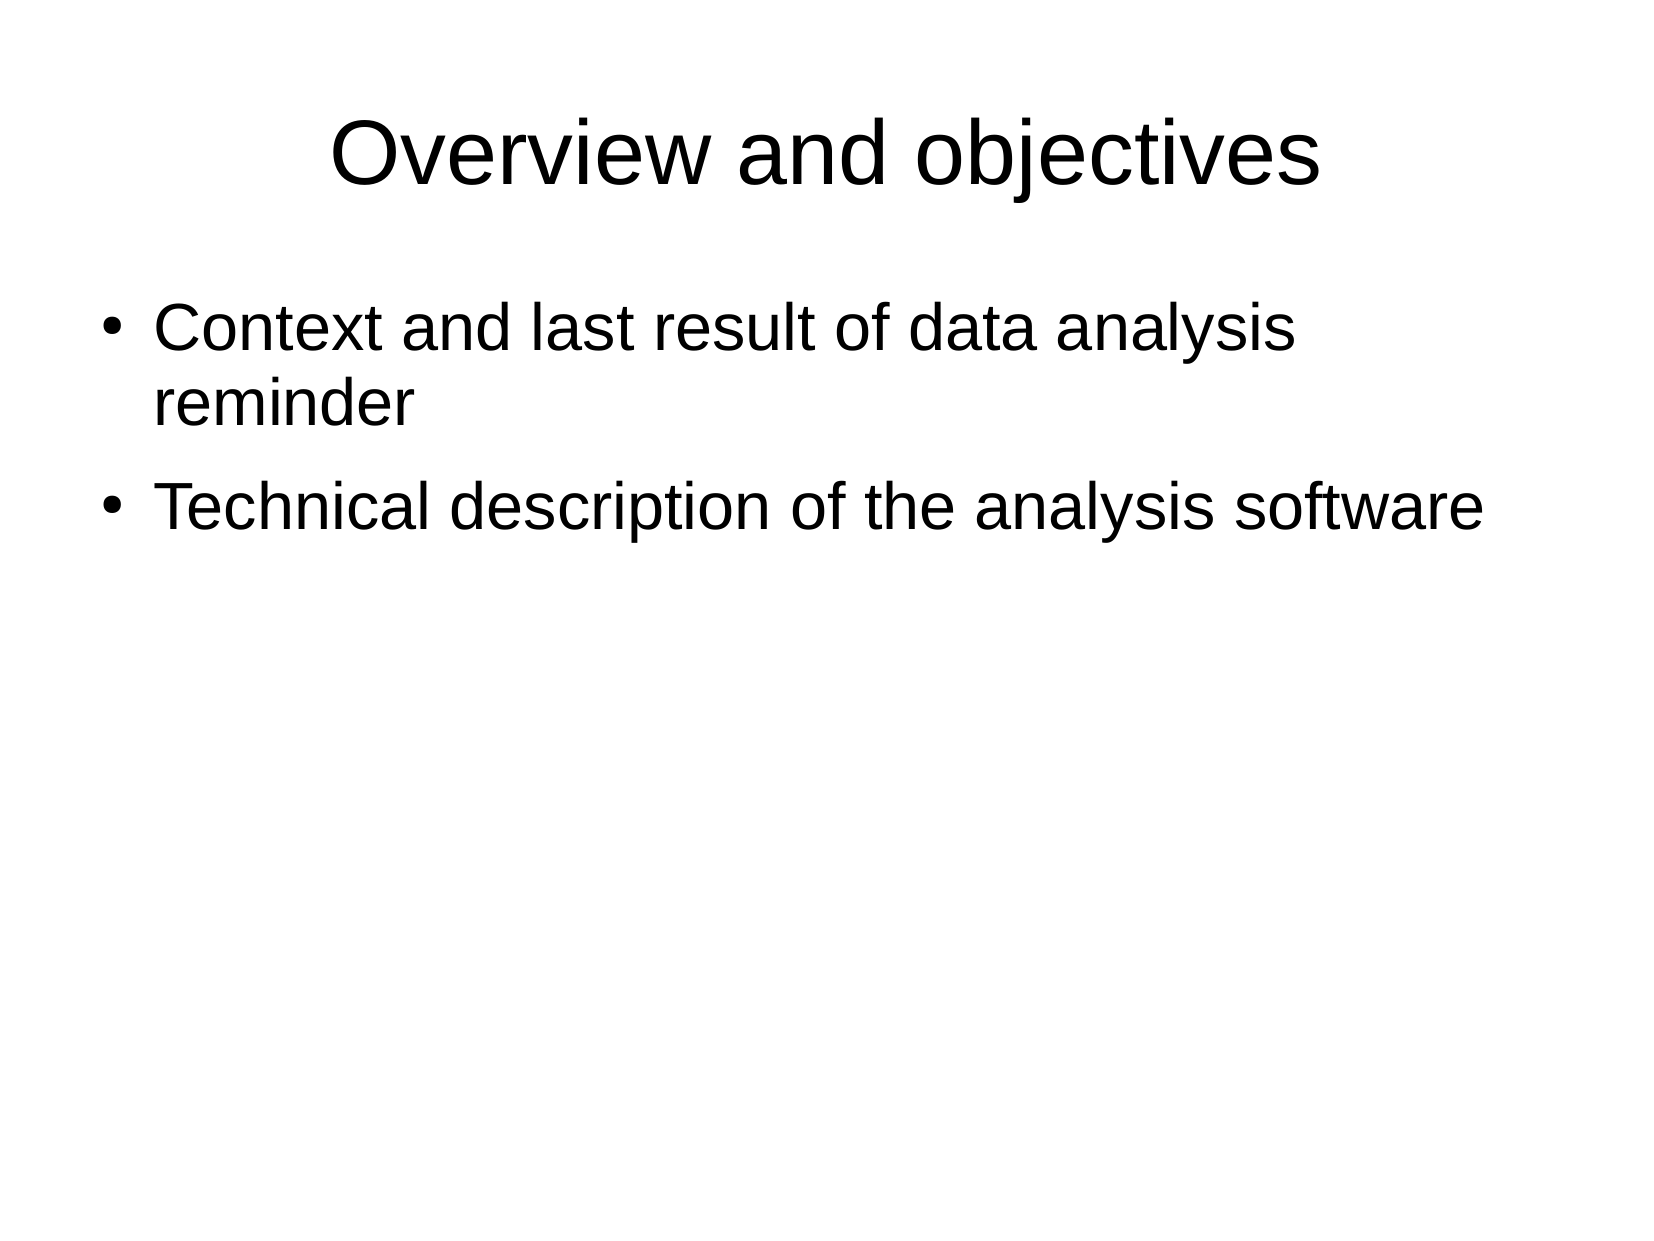

# Overview and objectives
Context and last result of data analysis reminder
Technical description of the analysis software